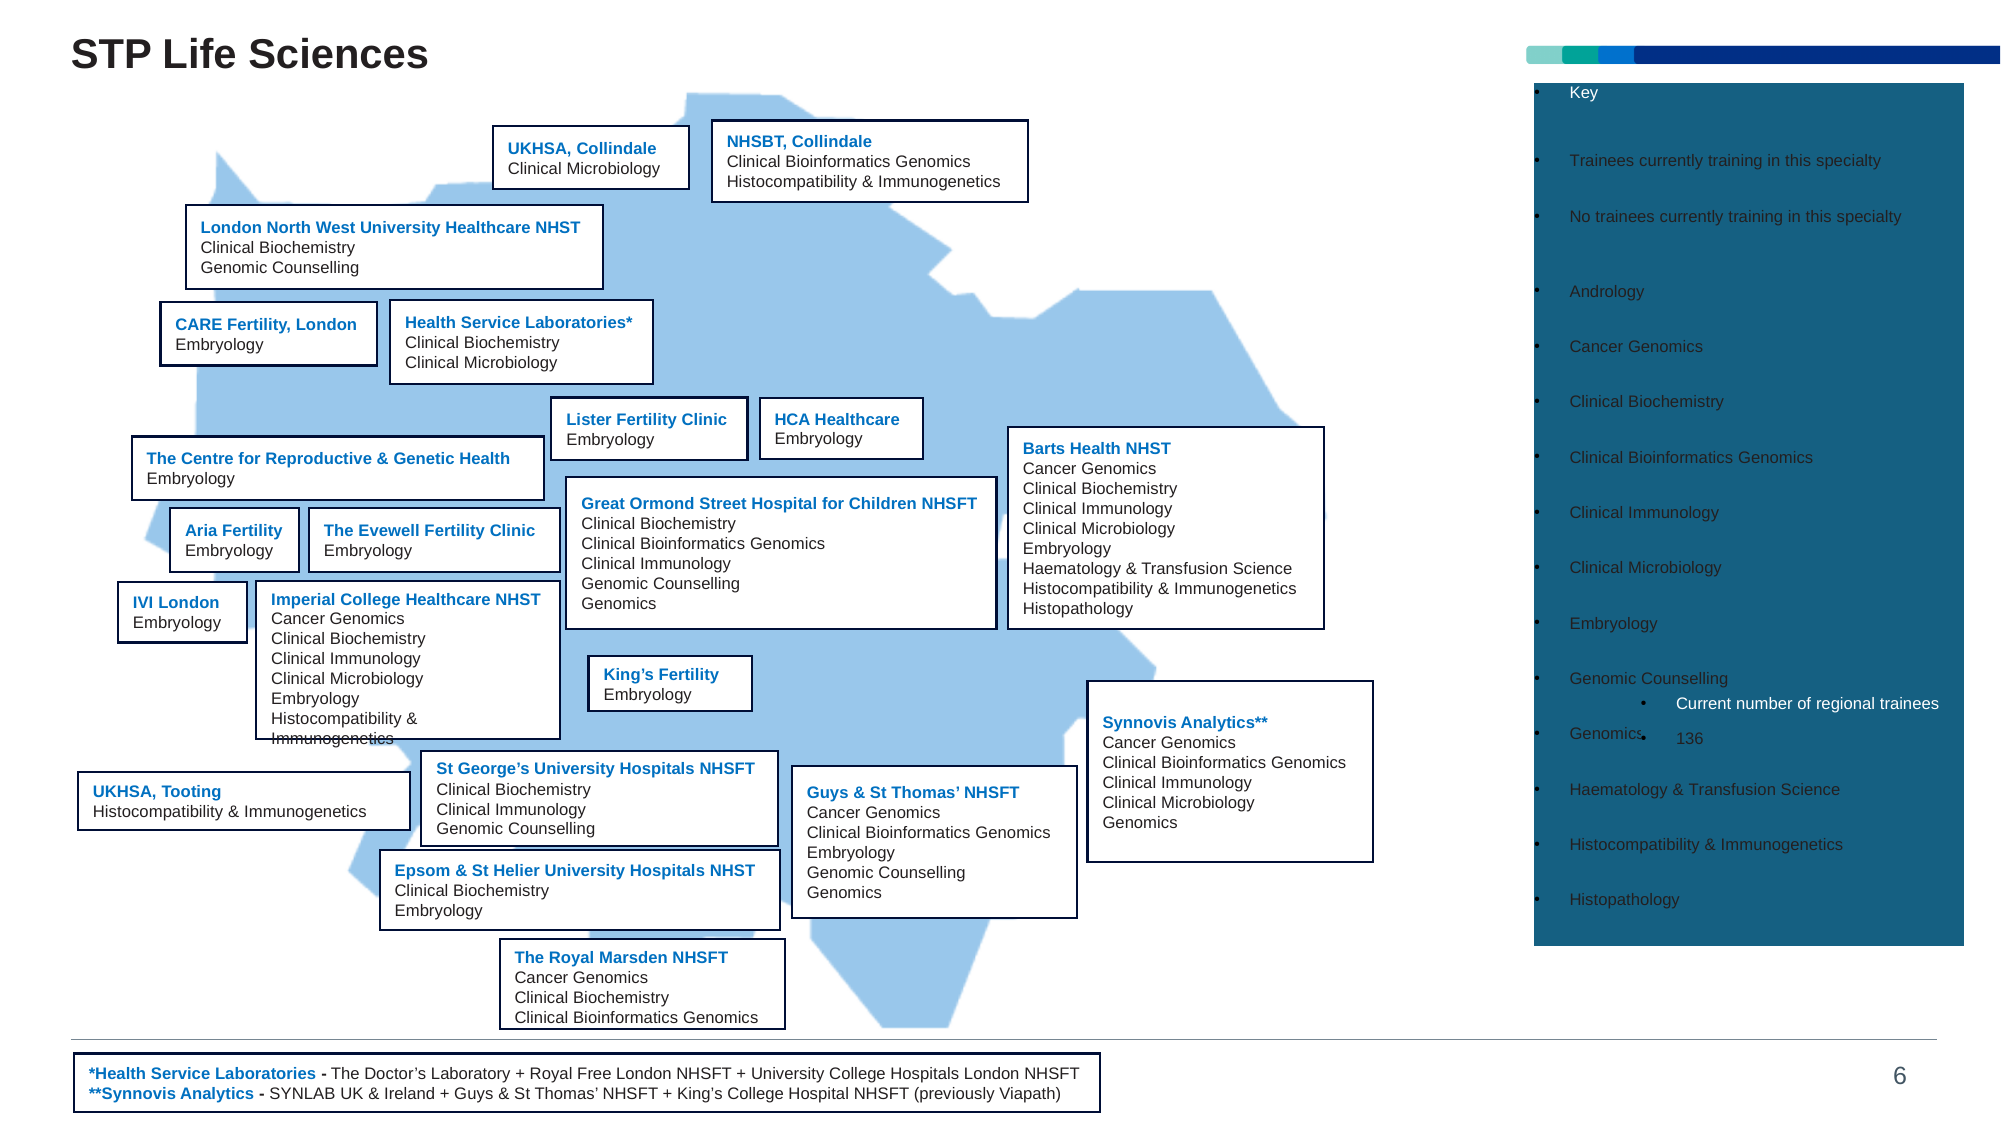

# STP Life Sciences
| Key | |
| --- | --- |
| Trainees currently training in this specialty | |
| No trainees currently training in this specialty | |
NHSBT, Collindale
Clinical Bioinformatics Genomics
Histocompatibility & Immunogenetics
UKHSA, Collindale
Clinical Microbiology
London North West University Healthcare NHST
Clinical Biochemistry
Genomic Counselling
| Specialty | |
| --- | --- |
| Andrology | |
| Cancer Genomics | |
| Clinical Biochemistry | |
| Clinical Bioinformatics Genomics | |
| Clinical Immunology | |
| Clinical Microbiology | |
| Embryology | |
| Genomic Counselling | |
| Genomics | |
| Haematology & Transfusion Science | |
| Histocompatibility & Immunogenetics | |
| Histopathology | |
Health Service Laboratories*
Clinical Biochemistry
Clinical Microbiology
CARE Fertility, London
Embryology
Lister Fertility Clinic
Embryology
HCA Healthcare
Embryology
Barts Health NHST
Cancer Genomics
Clinical Biochemistry
Clinical Immunology
Clinical Microbiology
Embryology
Haematology & Transfusion Science
Histocompatibility & Immunogenetics
Histopathology
The Centre for Reproductive & Genetic Health
Embryology
Great Ormond Street Hospital for Children NHSFT
Clinical Biochemistry
Clinical Bioinformatics Genomics
Clinical Immunology
Genomic Counselling
Genomics
Aria Fertility
Embryology
The Evewell Fertility Clinic
Embryology
Imperial College Healthcare NHST
Cancer Genomics
Clinical Biochemistry
Clinical Immunology
Clinical Microbiology
Embryology
Histocompatibility & Immunogenetics
IVI London
Embryology
King’s Fertility
Embryology
Synnovis Analytics**
Cancer Genomics
Clinical Bioinformatics Genomics
Clinical Immunology
Clinical Microbiology
Genomics
| Current number of regional trainees |
| --- |
| 136 |
St George’s University Hospitals NHSFT
Clinical Biochemistry
Clinical Immunology
Genomic Counselling
Guys & St Thomas’ NHSFT
Cancer Genomics
Clinical Bioinformatics Genomics
Embryology
Genomic Counselling
Genomics
UKHSA, Tooting
Histocompatibility & Immunogenetics
Epsom & St Helier University Hospitals NHST
Clinical Biochemistry
Embryology
The Royal Marsden NHSFT
Cancer Genomics
Clinical Biochemistry
Clinical Bioinformatics Genomics
*Health Service Laboratories - The Doctor’s Laboratory + Royal Free London NHSFT + University College Hospitals London NHSFT
**Synnovis Analytics - SYNLAB UK & Ireland + Guys & St Thomas’ NHSFT + King’s College Hospital NHSFT (previously Viapath)